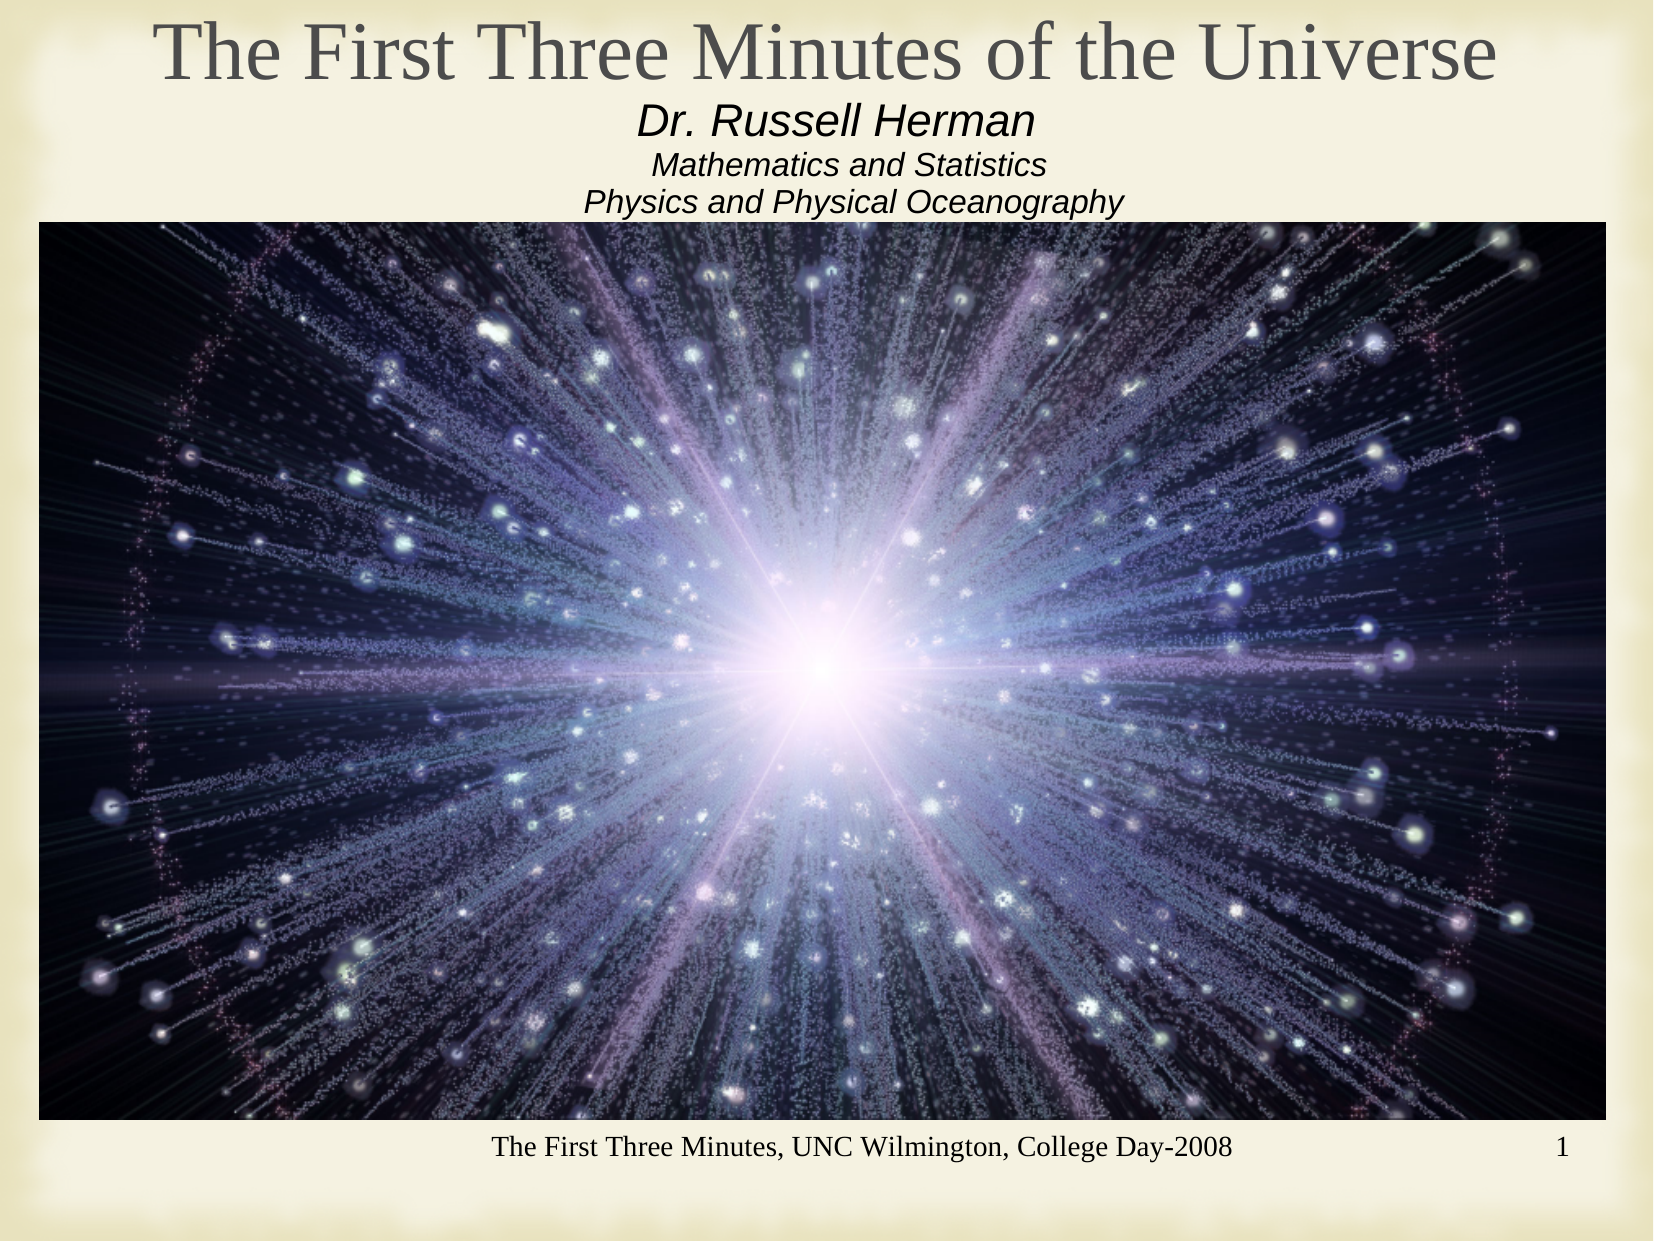

# The First Three Minutes of the Universe
Dr. Russell Herman
Mathematics and Statistics
Physics and Physical Oceanography
The First Three Minutes, UNC Wilmington, College Day-2008
1